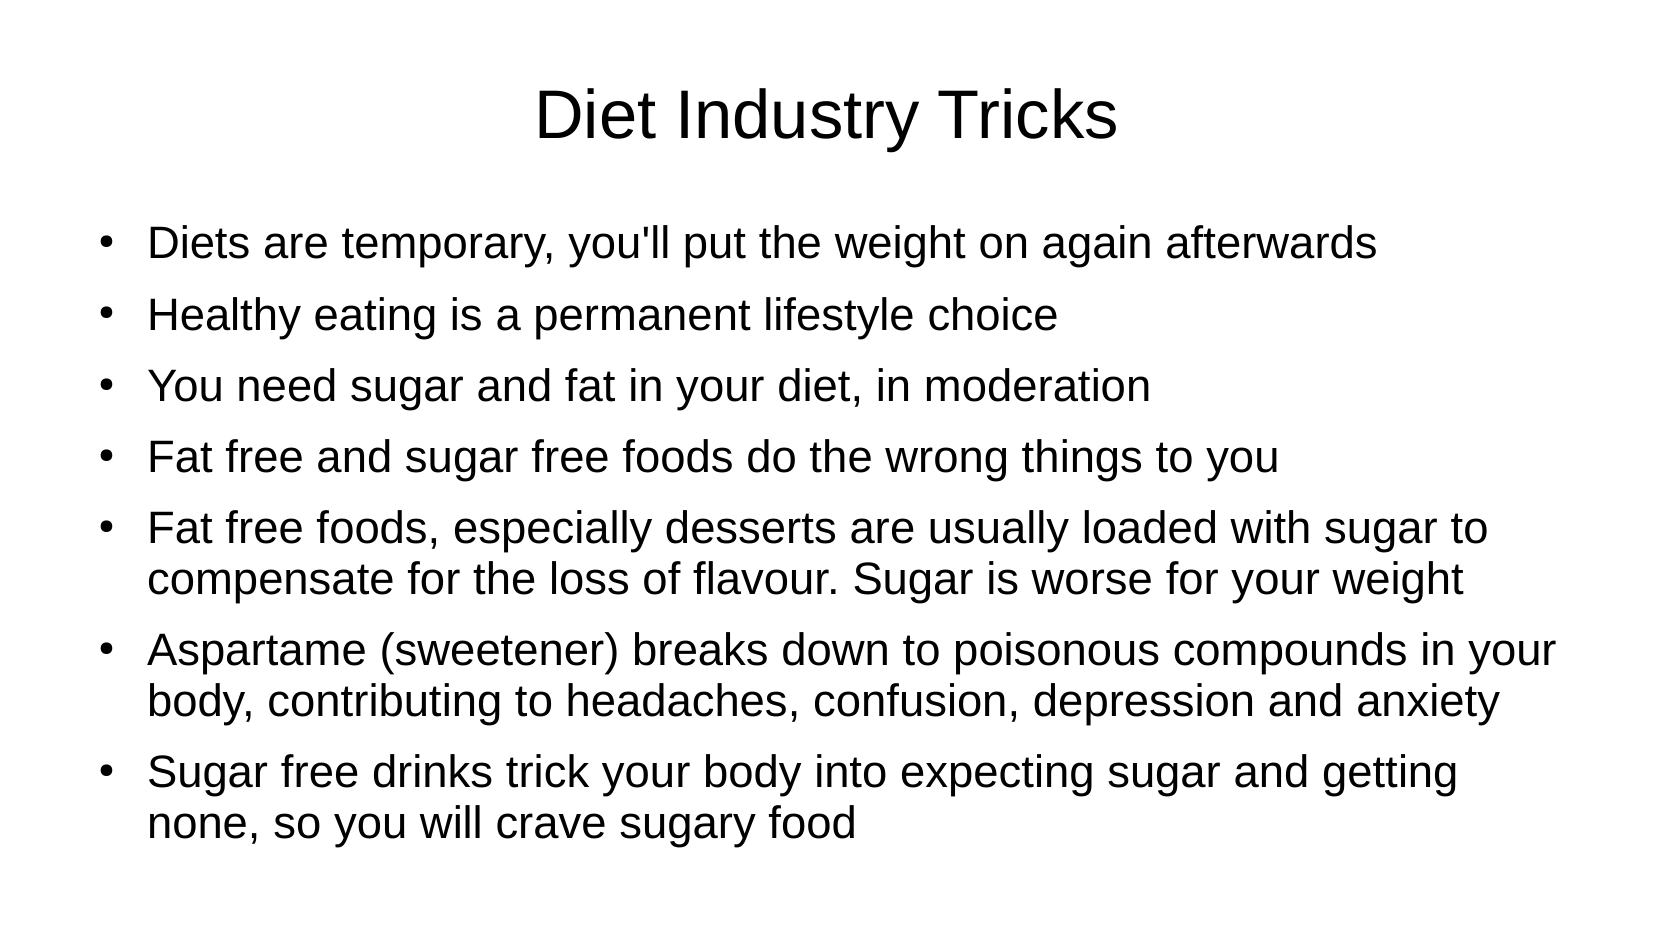

# Diet Industry Tricks
Diets are temporary, you'll put the weight on again afterwards
Healthy eating is a permanent lifestyle choice
You need sugar and fat in your diet, in moderation
Fat free and sugar free foods do the wrong things to you
Fat free foods, especially desserts are usually loaded with sugar to compensate for the loss of flavour. Sugar is worse for your weight
Aspartame (sweetener) breaks down to poisonous compounds in your body, contributing to headaches, confusion, depression and anxiety
Sugar free drinks trick your body into expecting sugar and getting none, so you will crave sugary food